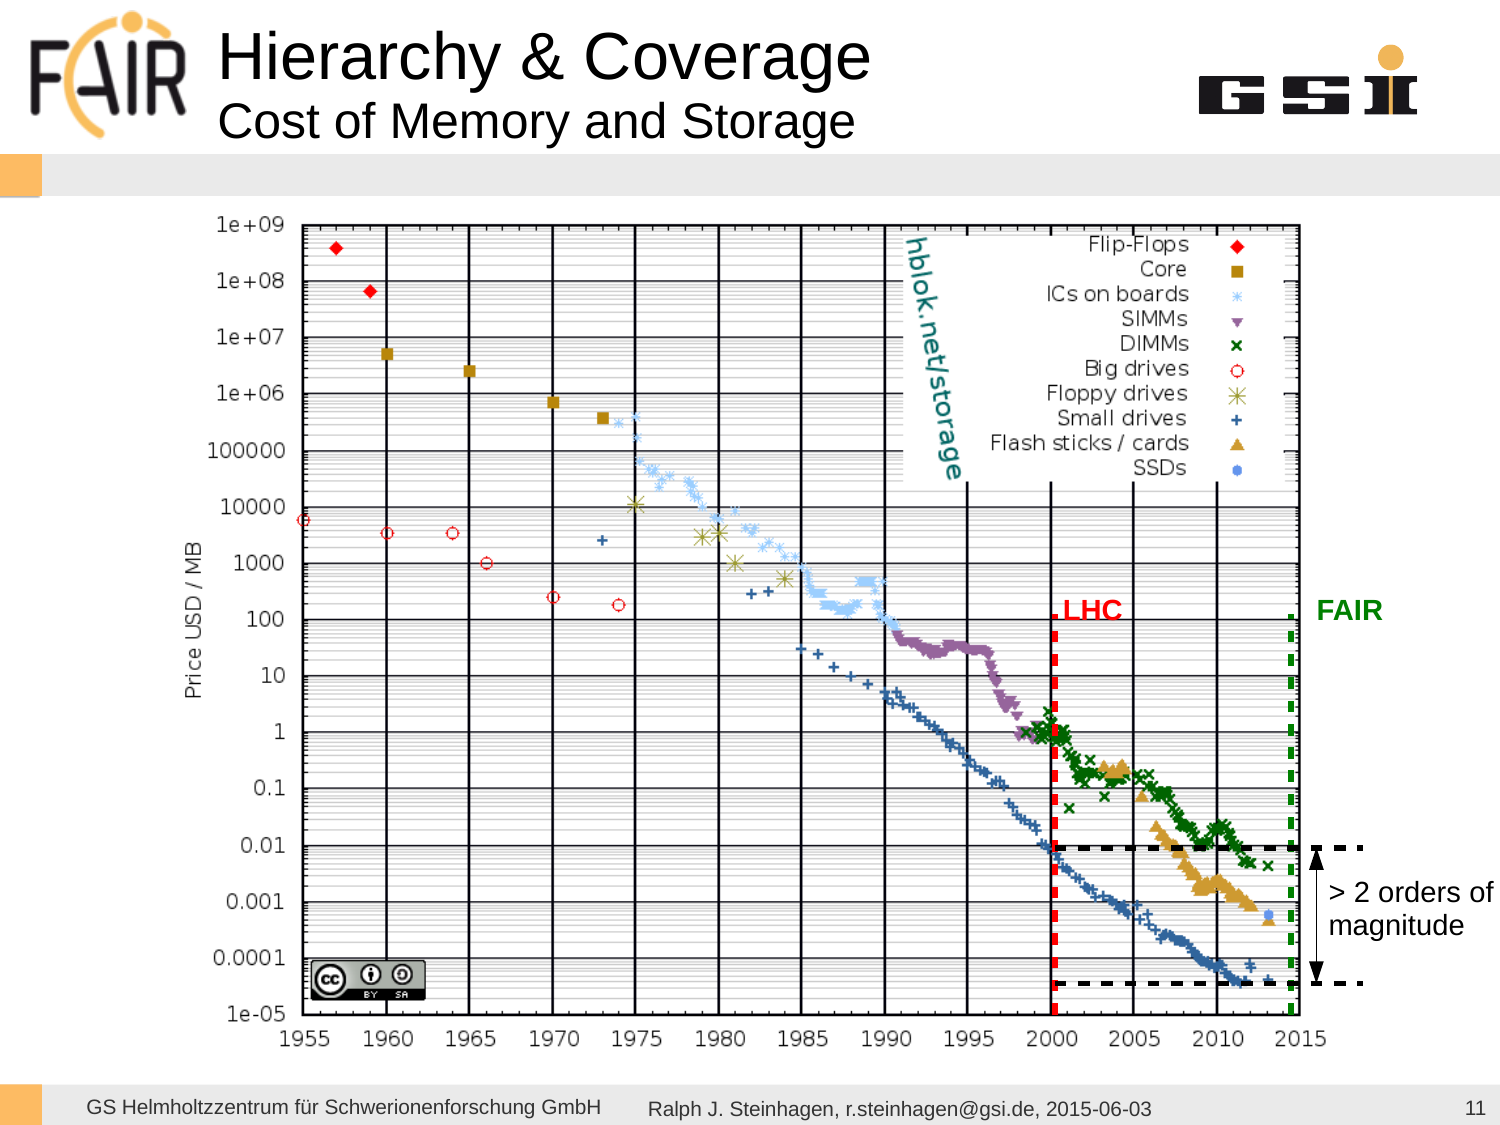

# Hierarchy & Coverage Cost of Memory and Storage
LHC
FAIR
> 2 orders of
magnitude